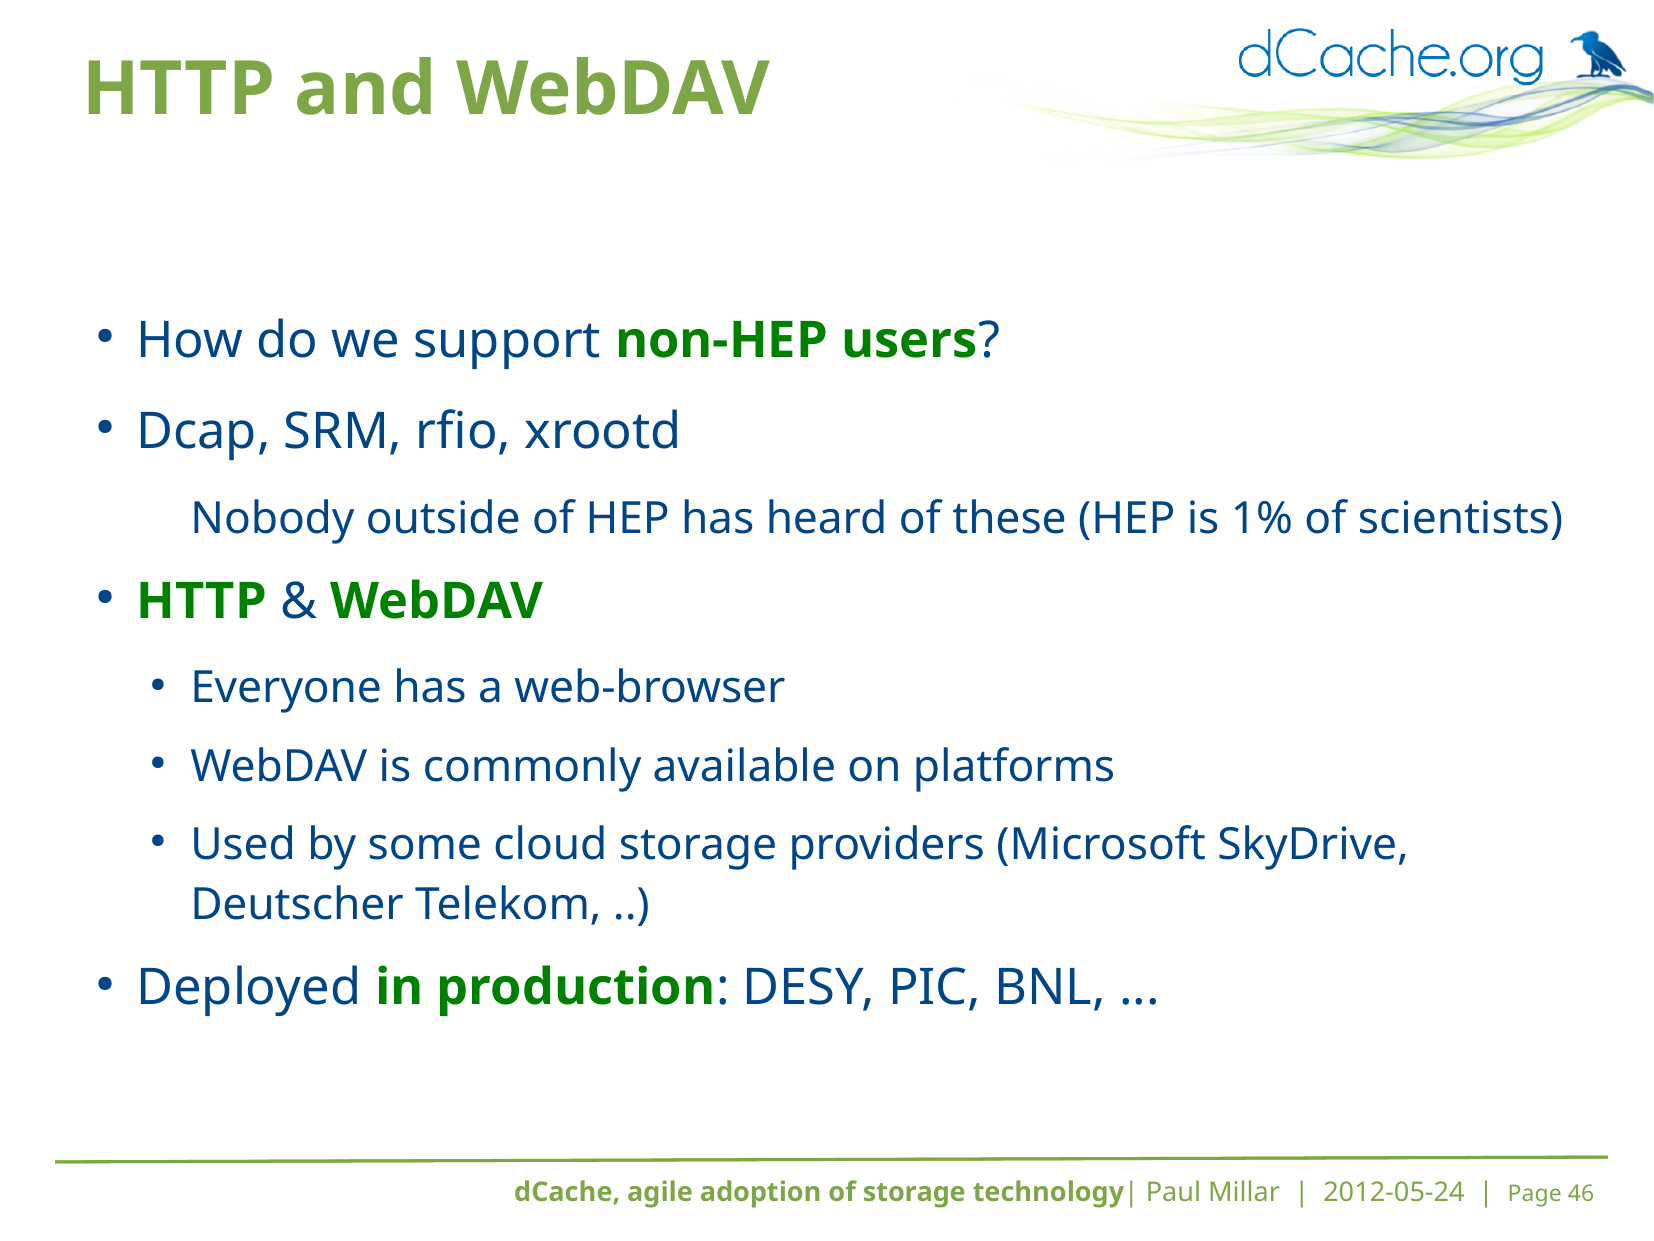

# HTTP and WebDAV
How do we support non-HEP users?
Dcap, SRM, rfio, xrootd
Nobody outside of HEP has heard of these (HEP is 1% of scientists)
HTTP & WebDAV
Everyone has a web-browser
WebDAV is commonly available on platforms
Used by some cloud storage providers (Microsoft SkyDrive, Deutscher Telekom, ..)
Deployed in production: DESY, PIC, BNL, ...
46